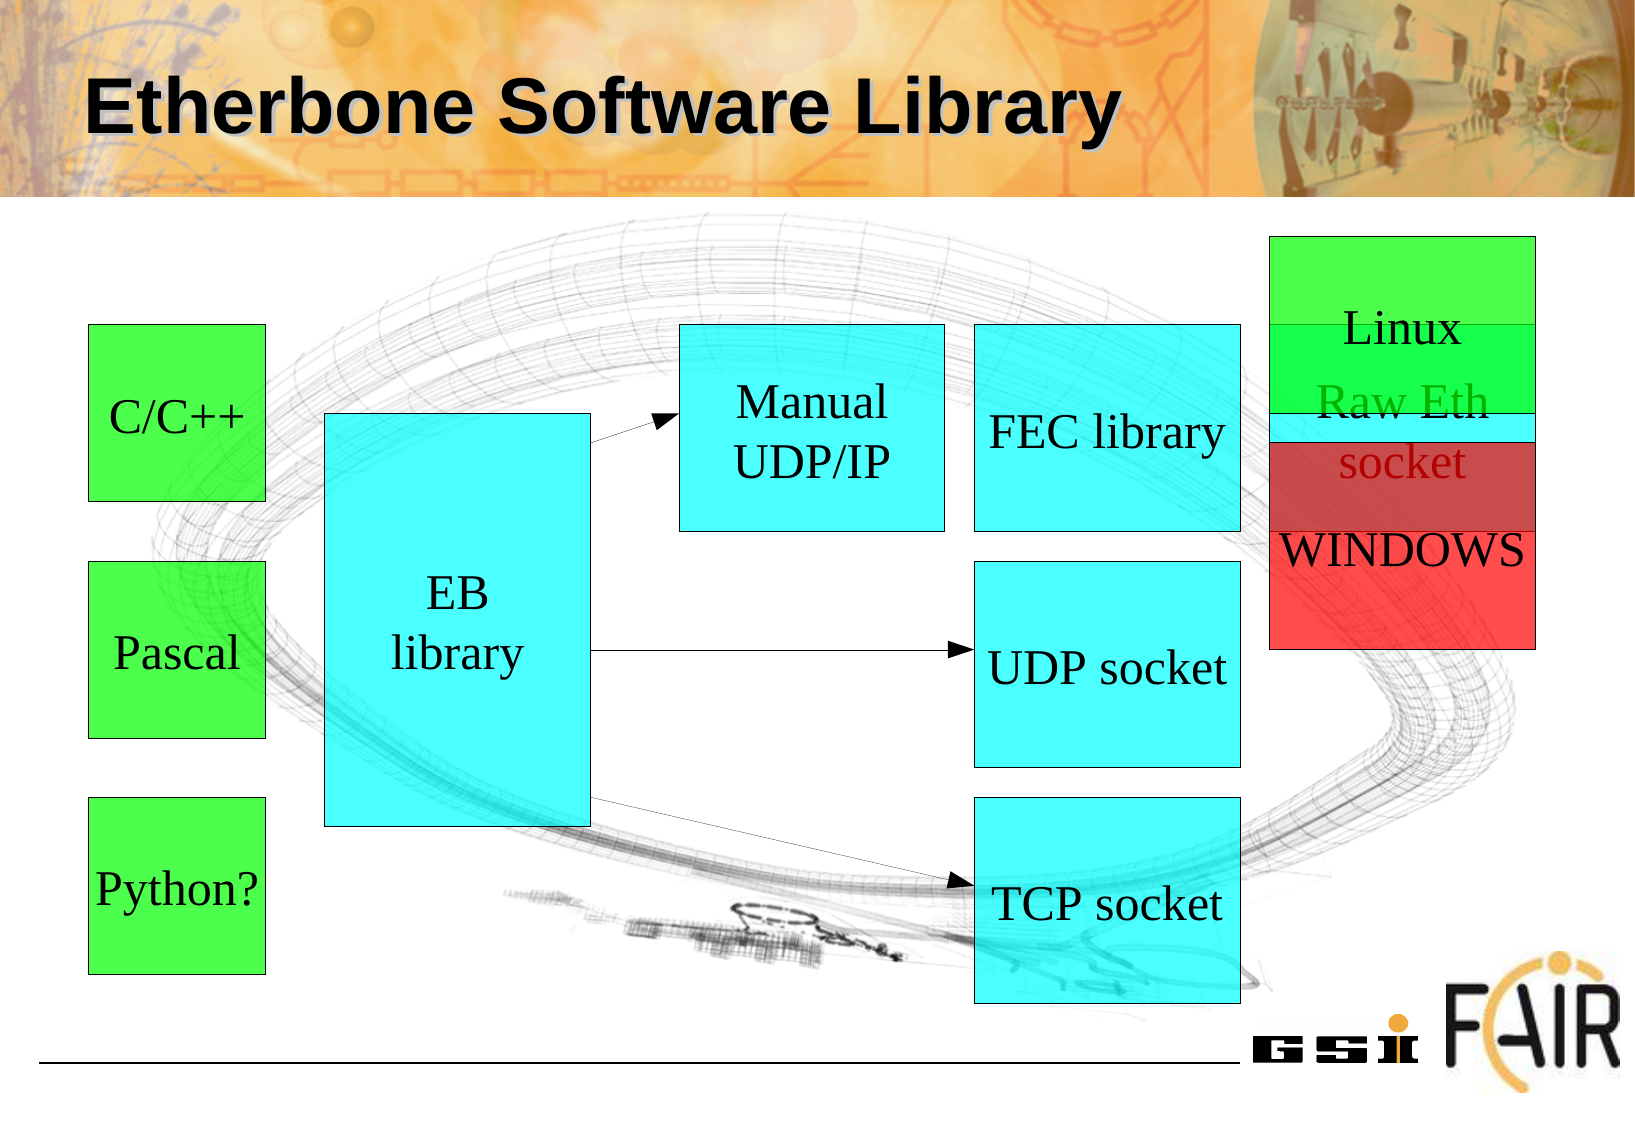

# Etherbone Software Library
Linux
C/C++
Manual
UDP/IP
FEC library
Raw Eth
socket
EB
library
WINDOWS
Pascal
UDP socket
Python?
TCP socket